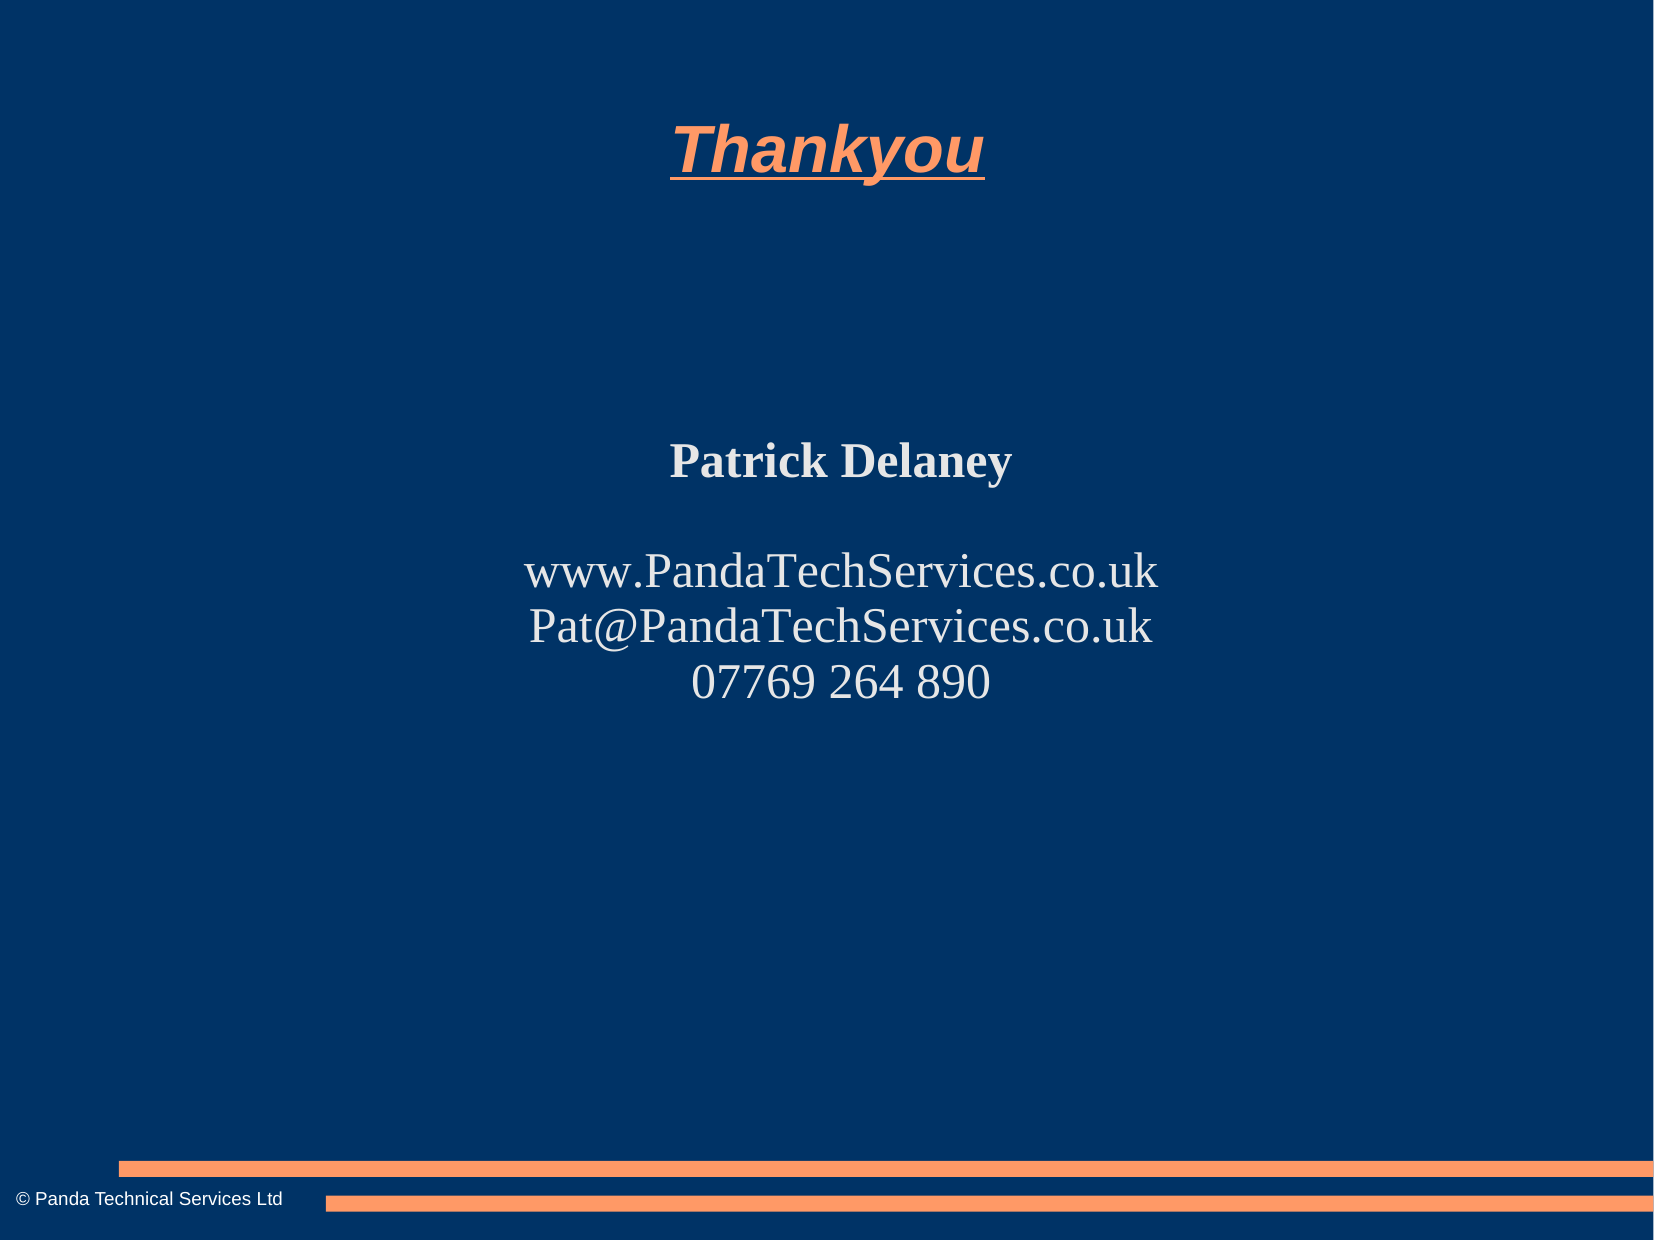

# Thankyou
Patrick Delaney
www.PandaTechServices.co.uk
Pat@PandaTechServices.co.uk
07769 264 890
© Panda Technical Services Ltd